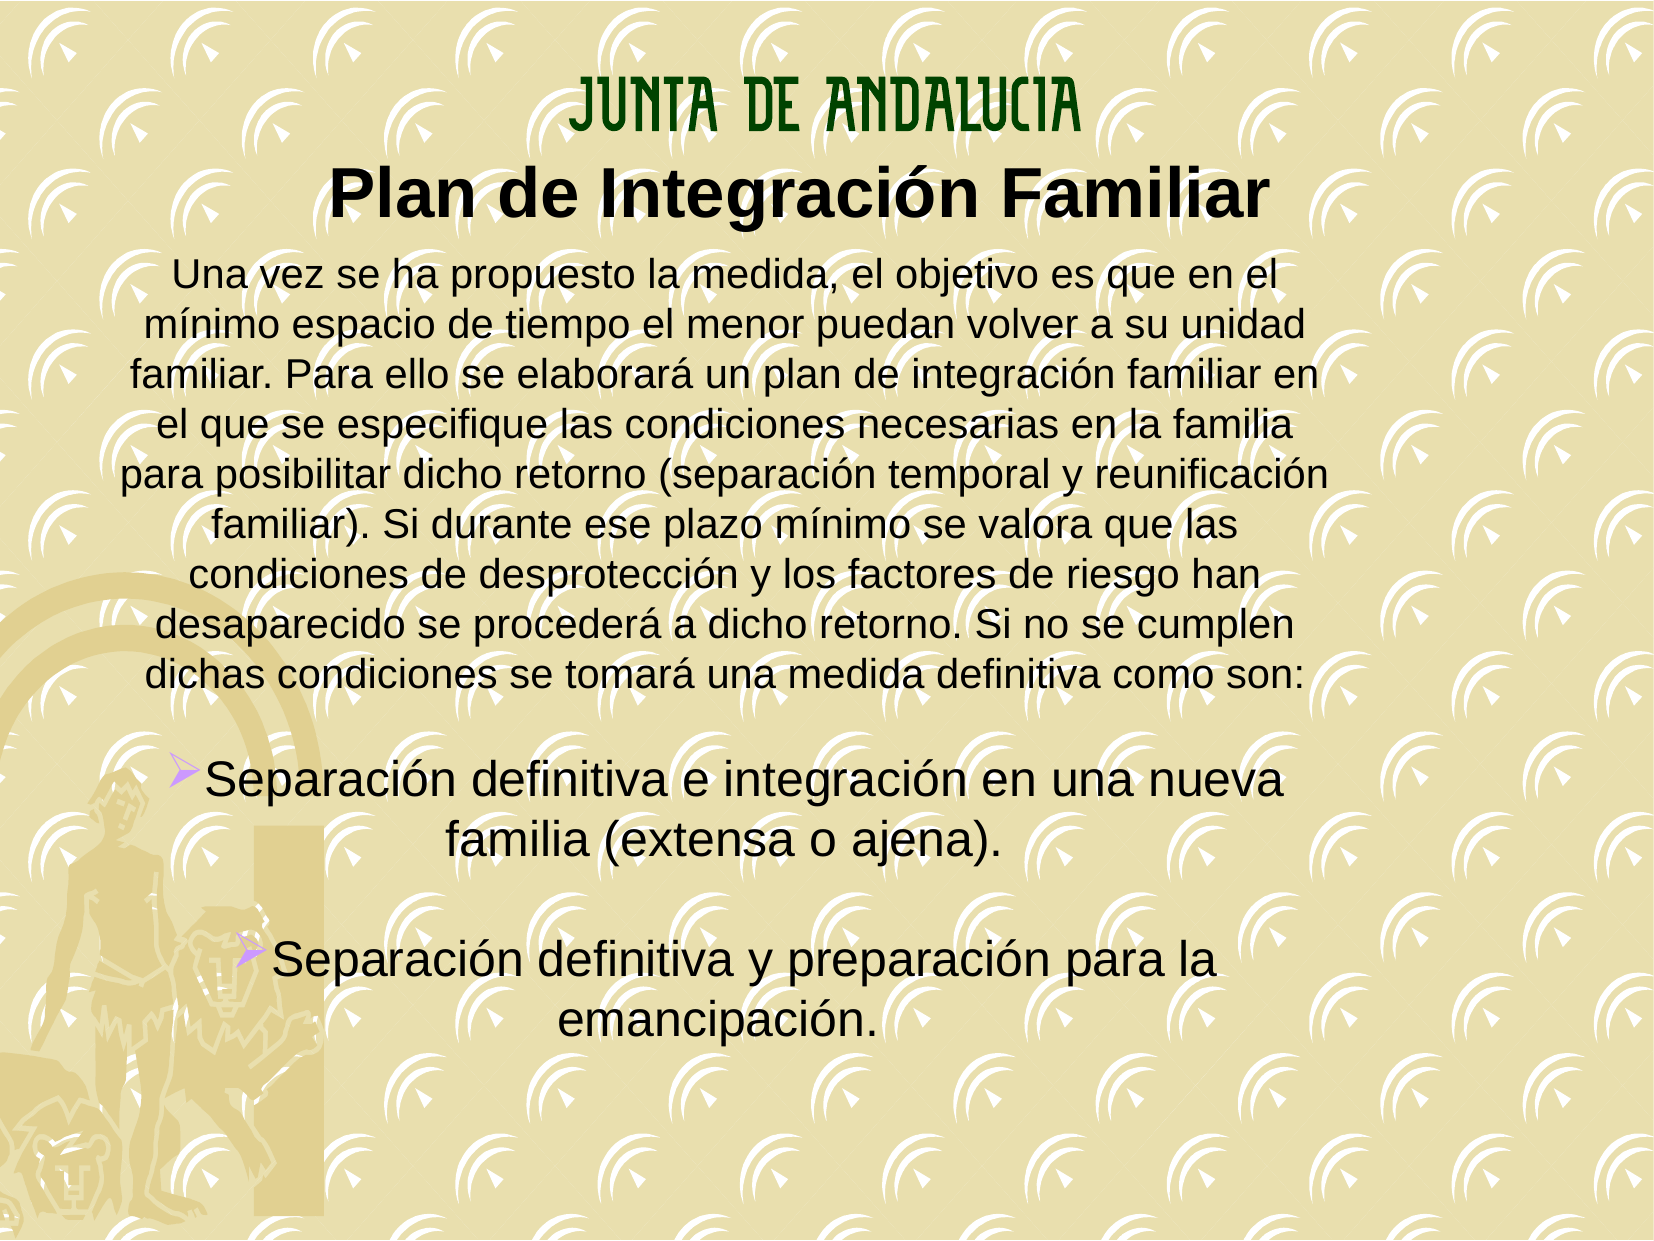

Plan de Integración Familiar
Una vez se ha propuesto la medida, el objetivo es que en el mínimo espacio de tiempo el menor puedan volver a su unidad familiar. Para ello se elaborará un plan de integración familiar en el que se especifique las condiciones necesarias en la familia para posibilitar dicho retorno (separación temporal y reunificación familiar). Si durante ese plazo mínimo se valora que las condiciones de desprotección y los factores de riesgo han desaparecido se procederá a dicho retorno. Si no se cumplen dichas condiciones se tomará una medida definitiva como son:
Separación definitiva e integración en una nueva familia (extensa o ajena).
Separación definitiva y preparación para la emancipación.
#